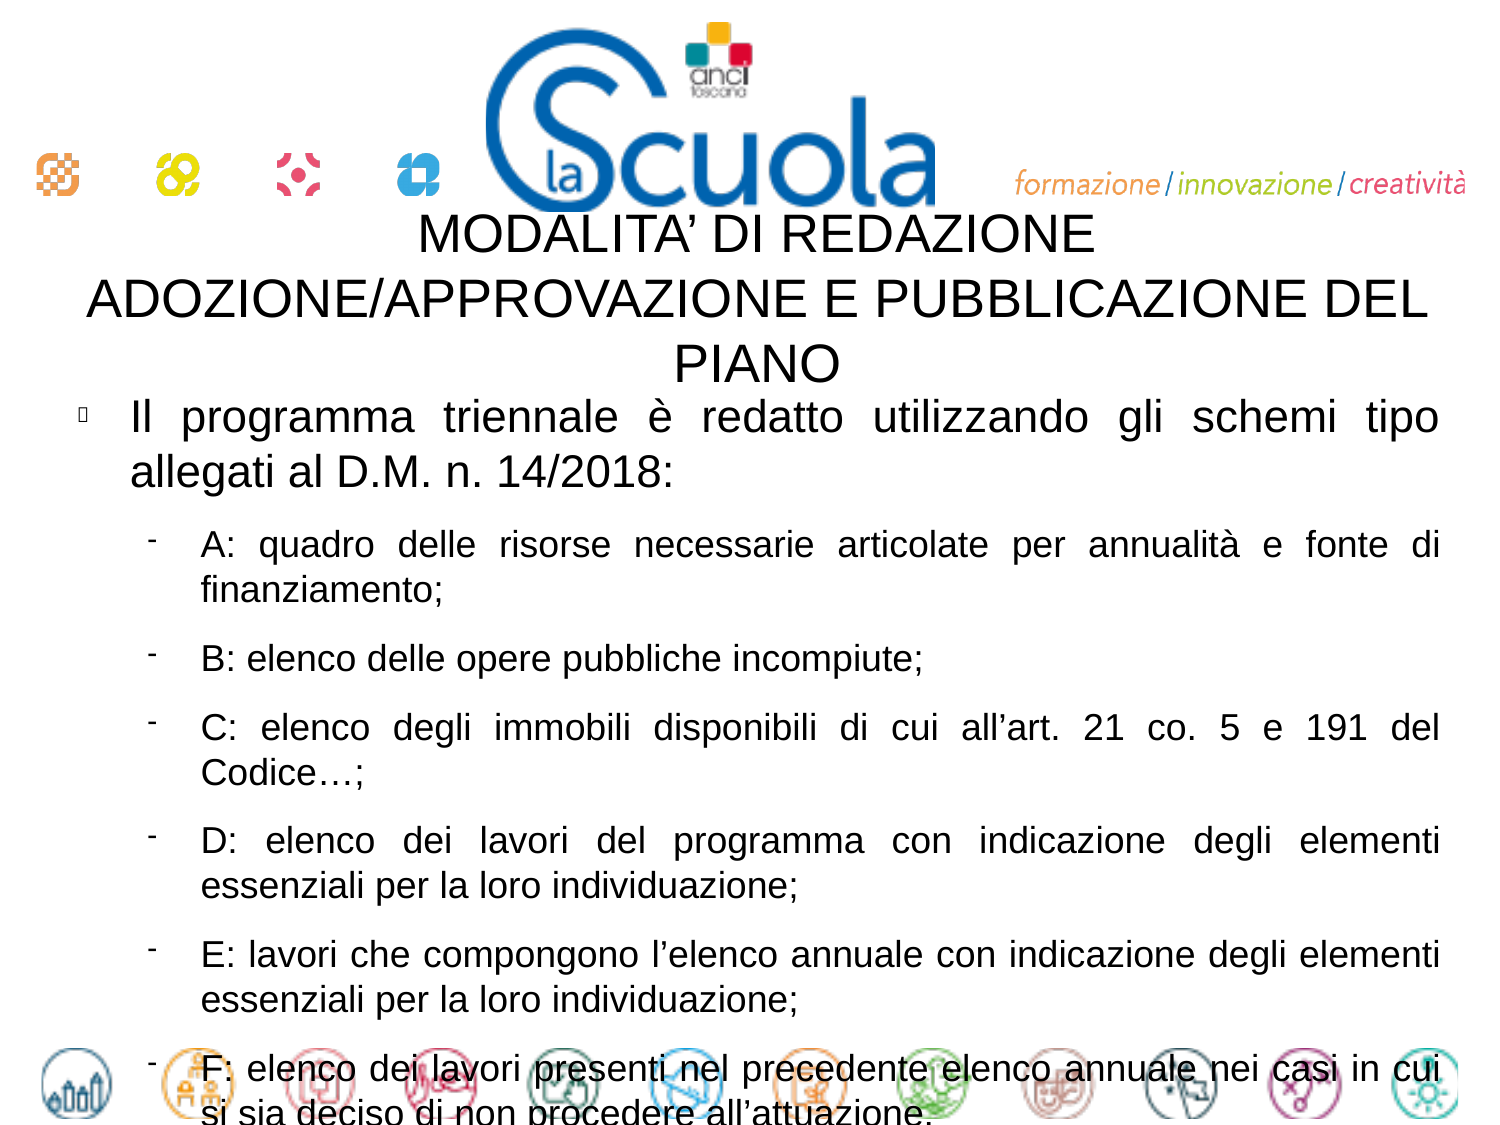

MODALITA’ DI REDAZIONE ADOZIONE/APPROVAZIONE E PUBBLICAZIONE DEL PIANO
Il programma triennale è redatto utilizzando gli schemi tipo allegati al D.M. n. 14/2018:
A: quadro delle risorse necessarie articolate per annualità e fonte di finanziamento;
B: elenco delle opere pubbliche incompiute;
C: elenco degli immobili disponibili di cui all’art. 21 co. 5 e 191 del Codice…;
D: elenco dei lavori del programma con indicazione degli elementi essenziali per la loro individuazione;
E: lavori che compongono l’elenco annuale con indicazione degli elementi essenziali per la loro individuazione;
F: elenco dei lavori presenti nel precedente elenco annuale nei casi in cui si sia deciso di non procedere all’attuazione.